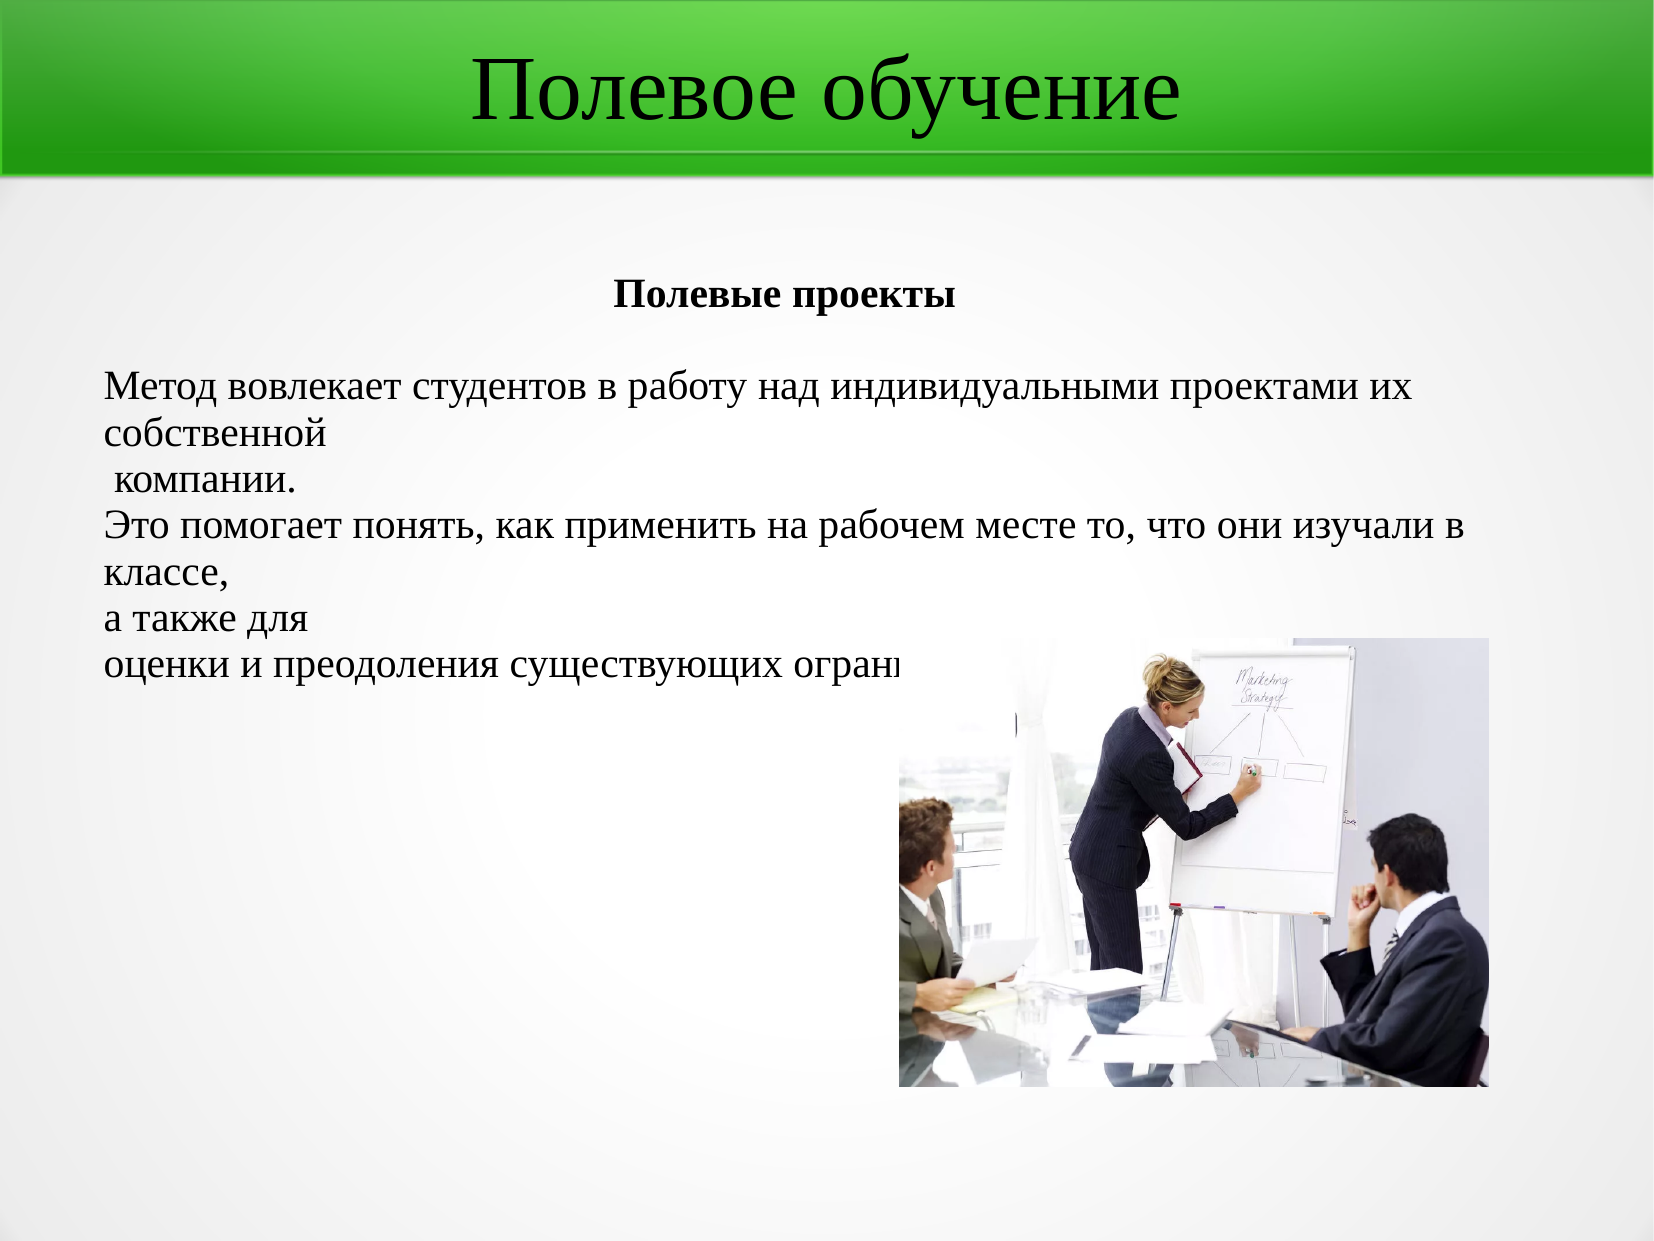

# Полевое обучение
Полевые проекты
Метод вовлекает студентов в работу над индивидуальными проектами их собственной
 компании.
Это помогает понять, как применить на рабочем месте то, что они изучали в классе,
а также для
оценки и преодоления существующих ограничений.